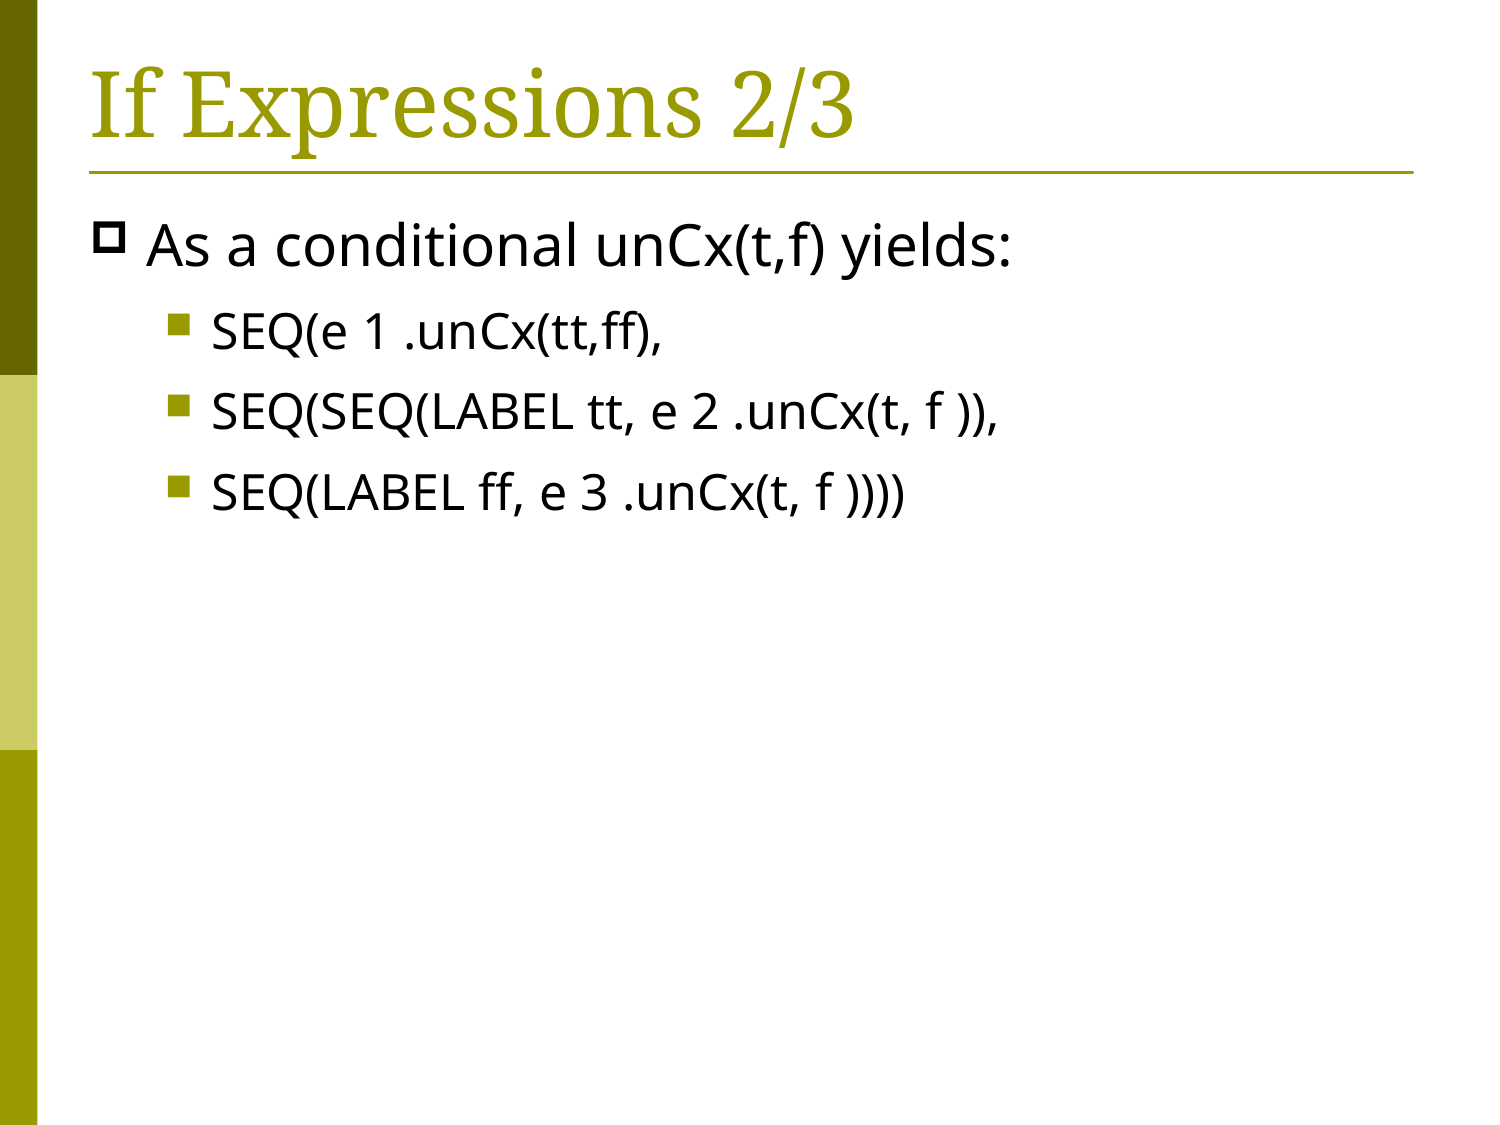

# If Expressions 2/3
As a conditional unCx(t,f) yields:
SEQ(e 1 .unCx(tt,ff),
SEQ(SEQ(LABEL tt, e 2 .unCx(t, f )),
SEQ(LABEL ff, e 3 .unCx(t, f ))))